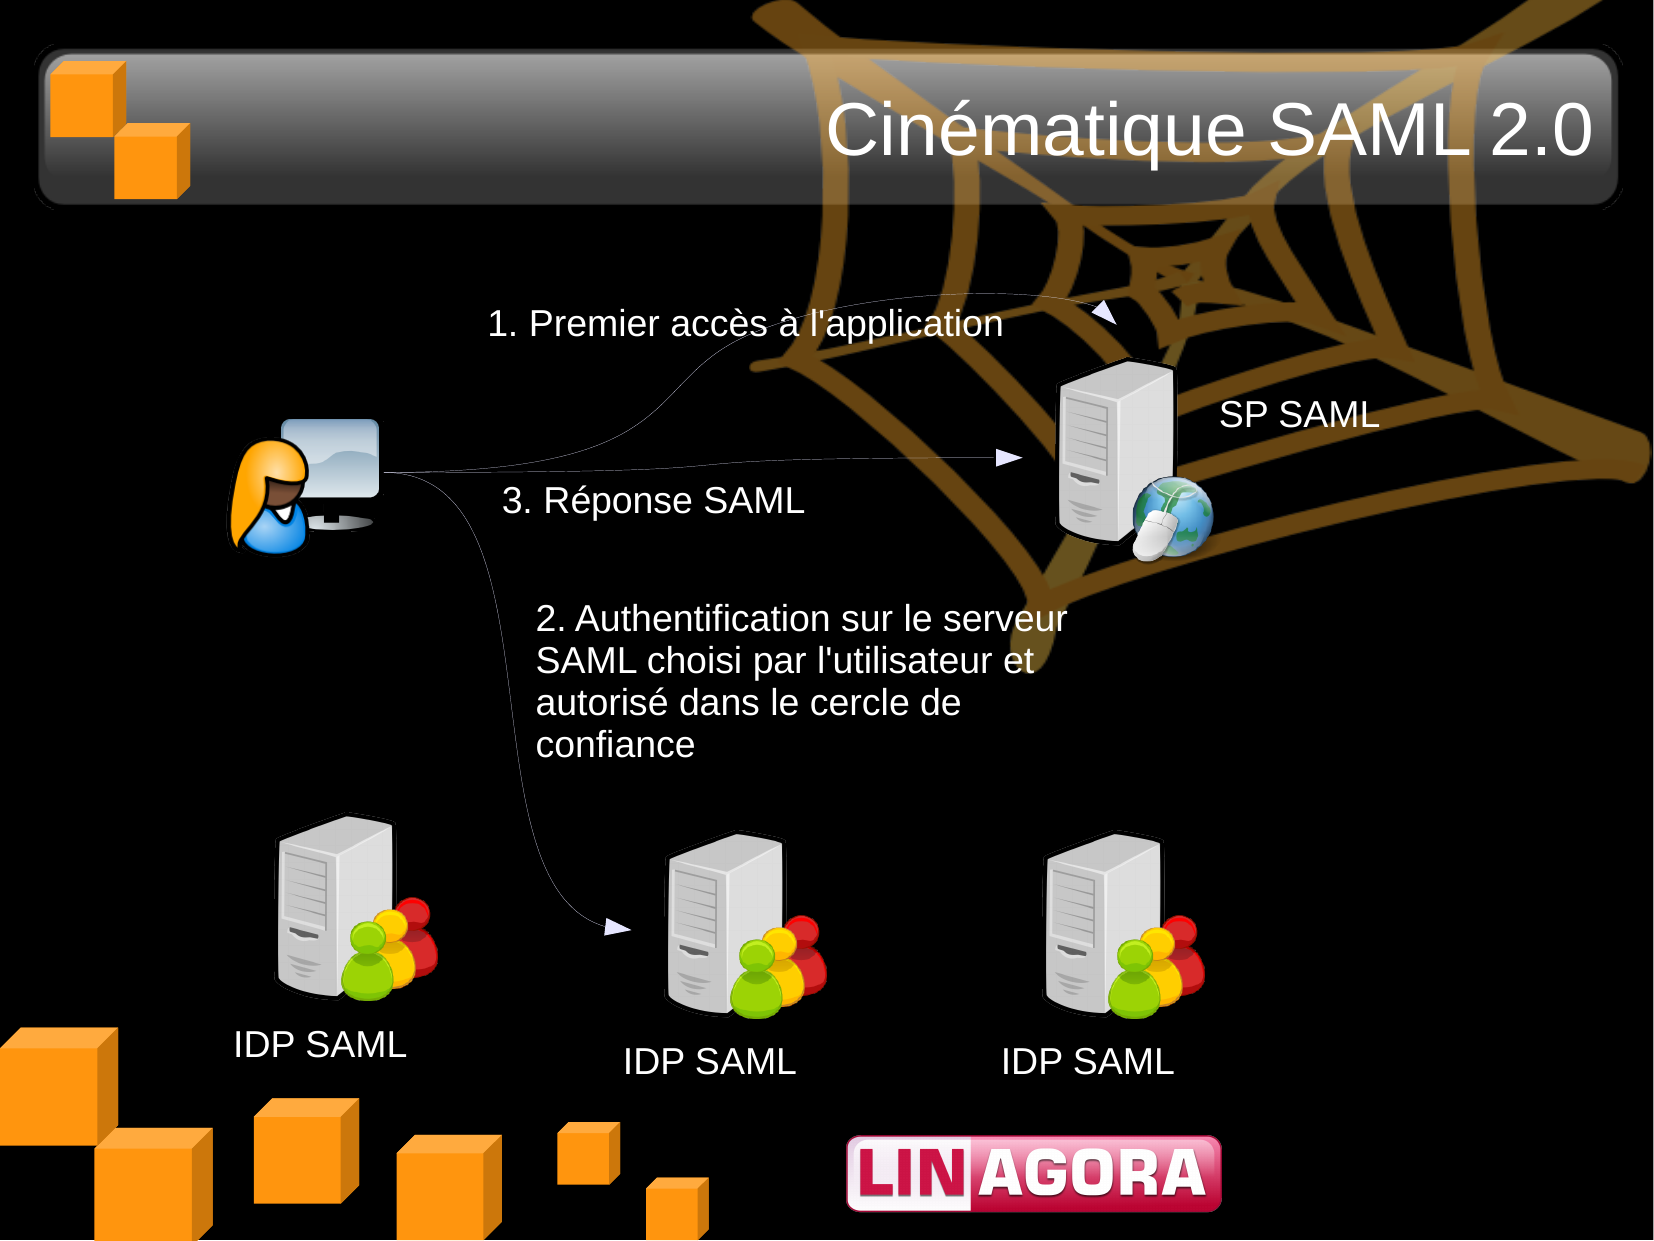

# Cinématique SAML 2.0
1. Premier accès à l'application
SP SAML
3. Réponse SAML
2. Authentification sur le serveur SAML choisi par l'utilisateur et autorisé dans le cercle de confiance
IDP SAML
IDP SAML
IDP SAML